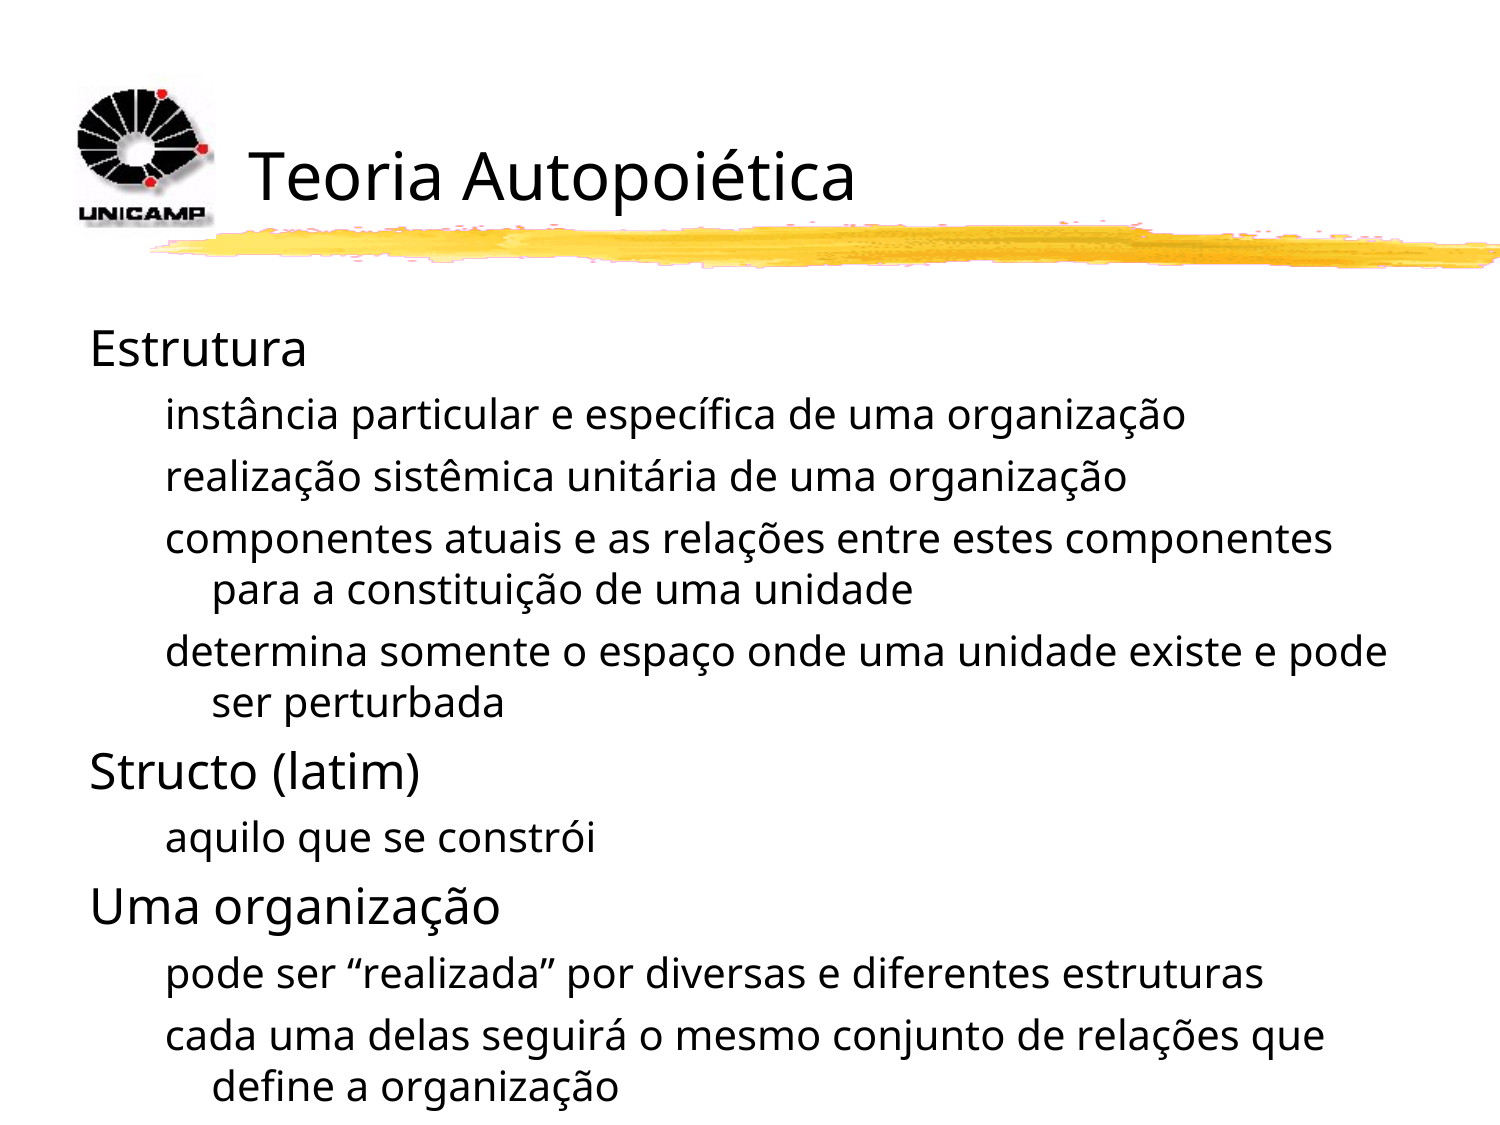

# Teoria Autopoiética
Estrutura
instância particular e específica de uma organização
realização sistêmica unitária de uma organização
componentes atuais e as relações entre estes componentes para a constituição de uma unidade
determina somente o espaço onde uma unidade existe e pode ser perturbada
Structo (latim)
aquilo que se constrói
Uma organização
pode ser “realizada” por diversas e diferentes estruturas
cada uma delas seguirá o mesmo conjunto de relações que define a organização